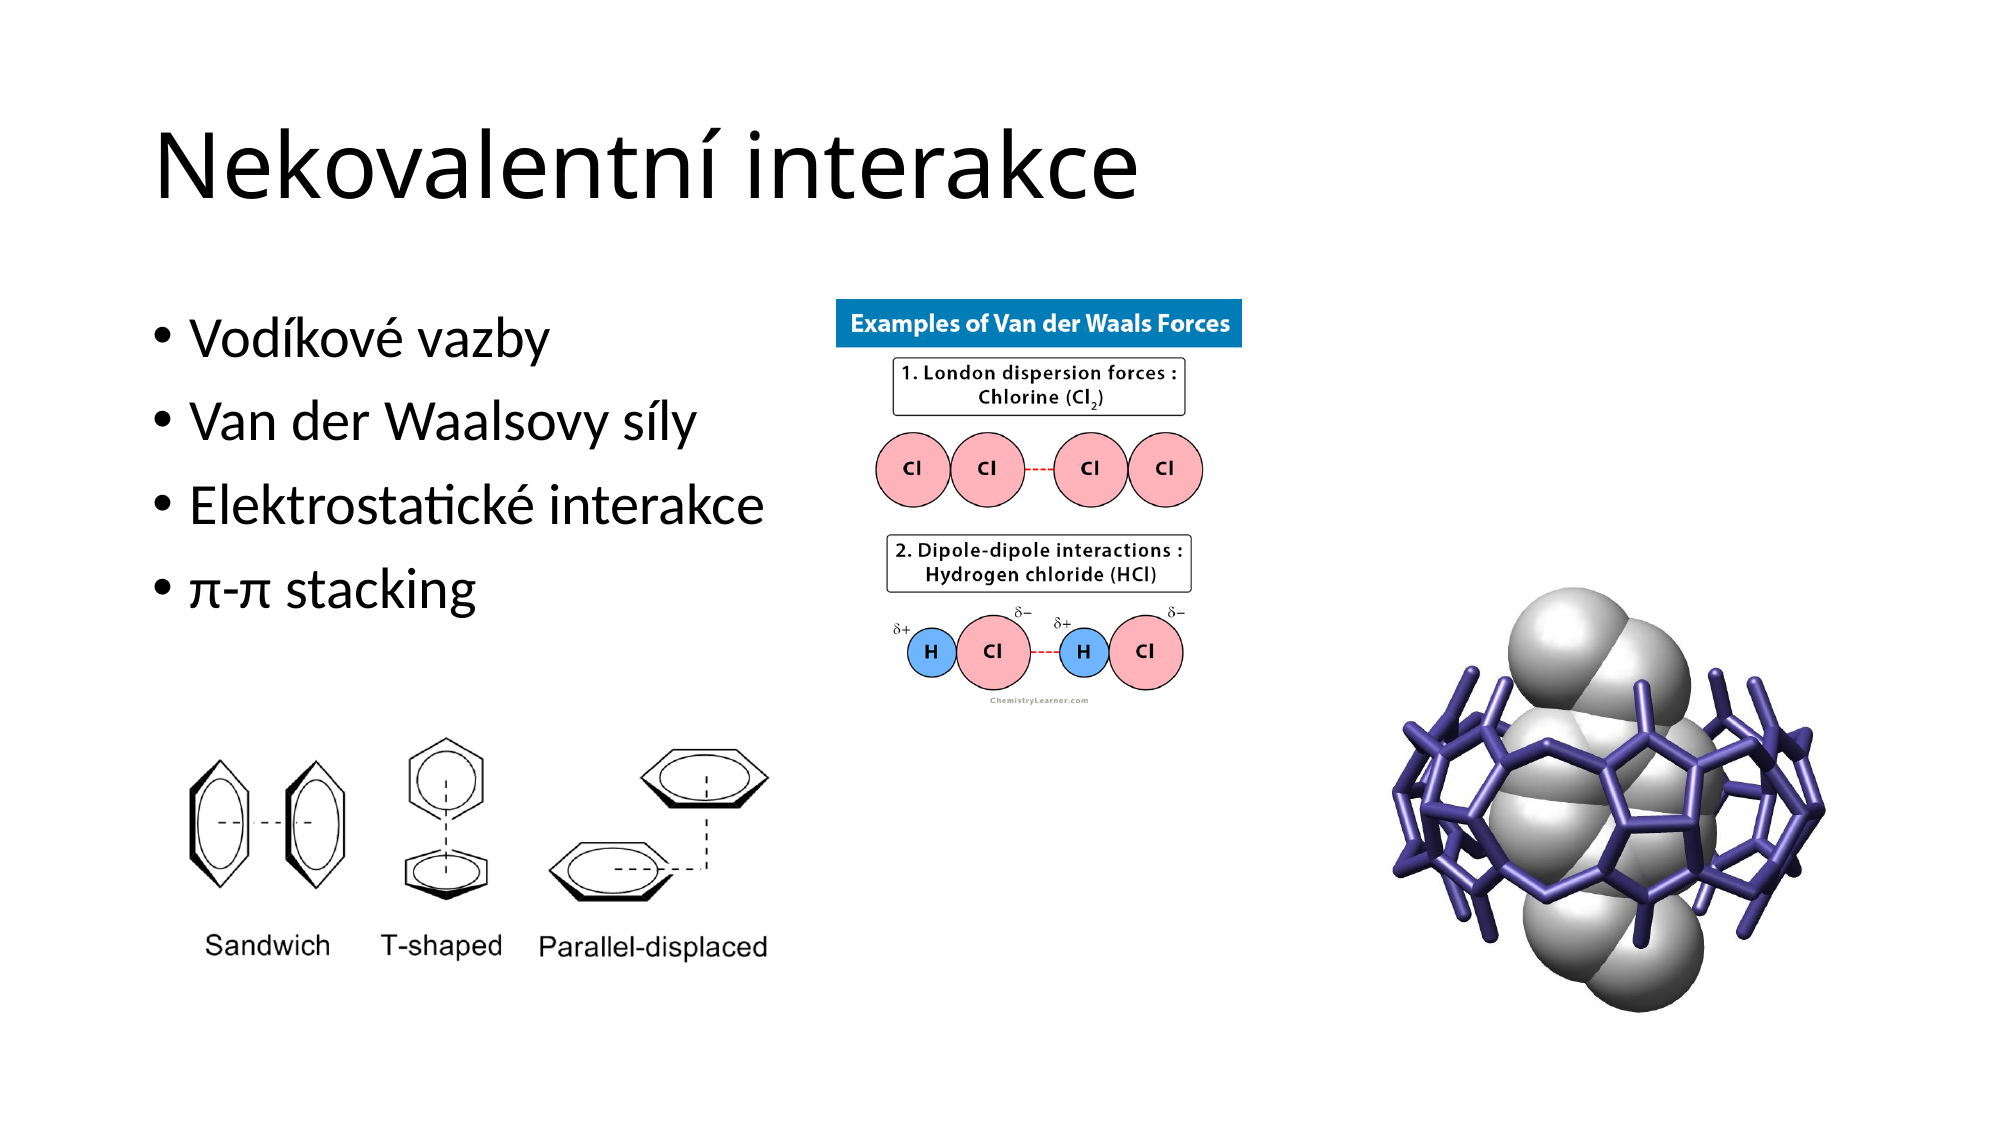

# Nekovalentní interakce
Vodíkové vazby
Van der Waalsovy síly
Elektrostatické interakce
π-π stacking